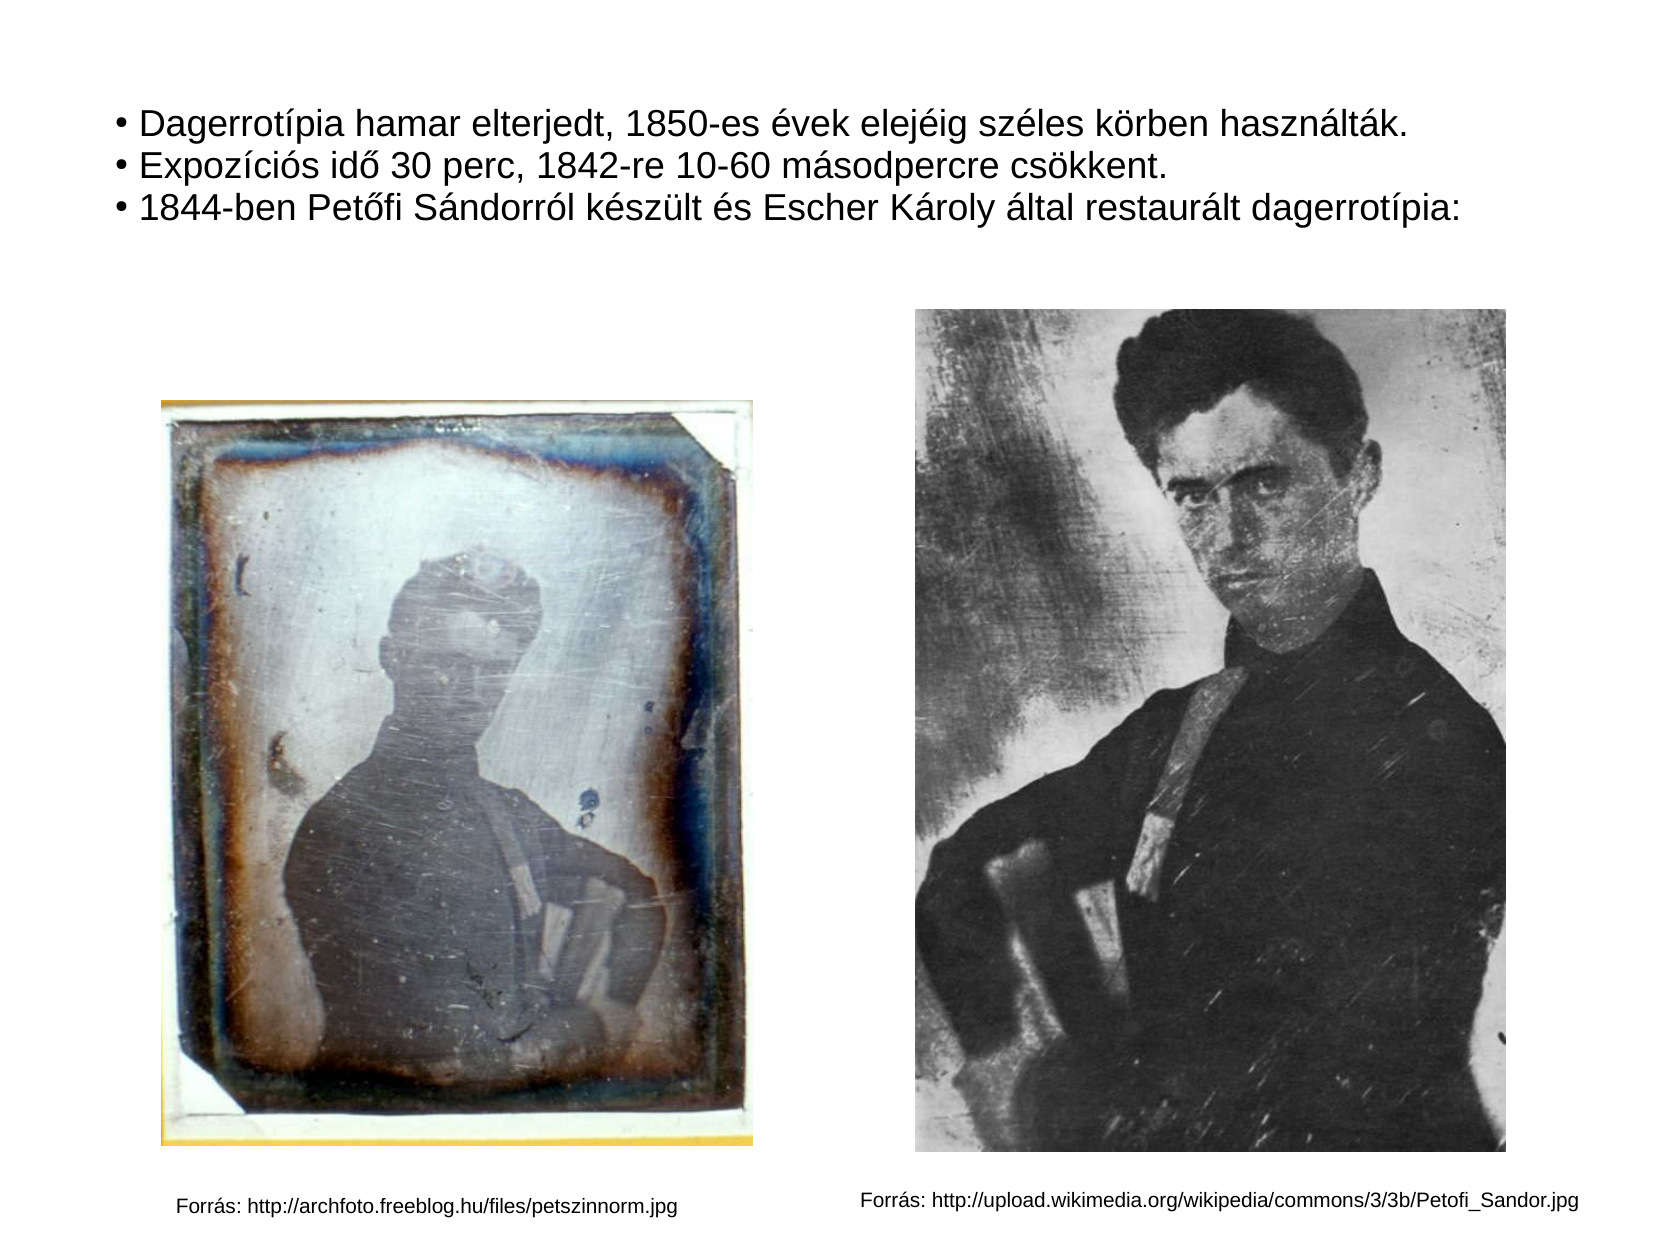

Dagerrotípia hamar elterjedt, 1850-es évek elejéig széles körben használták.
 Expozíciós idő 30 perc, 1842-re 10-60 másodpercre csökkent.
 1844-ben Petőfi Sándorról készült és Escher Károly által restaurált dagerrotípia:
Forrás: http://upload.wikimedia.org/wikipedia/commons/3/3b/Petofi_Sandor.jpg
Forrás: http://archfoto.freeblog.hu/files/petszinnorm.jpg